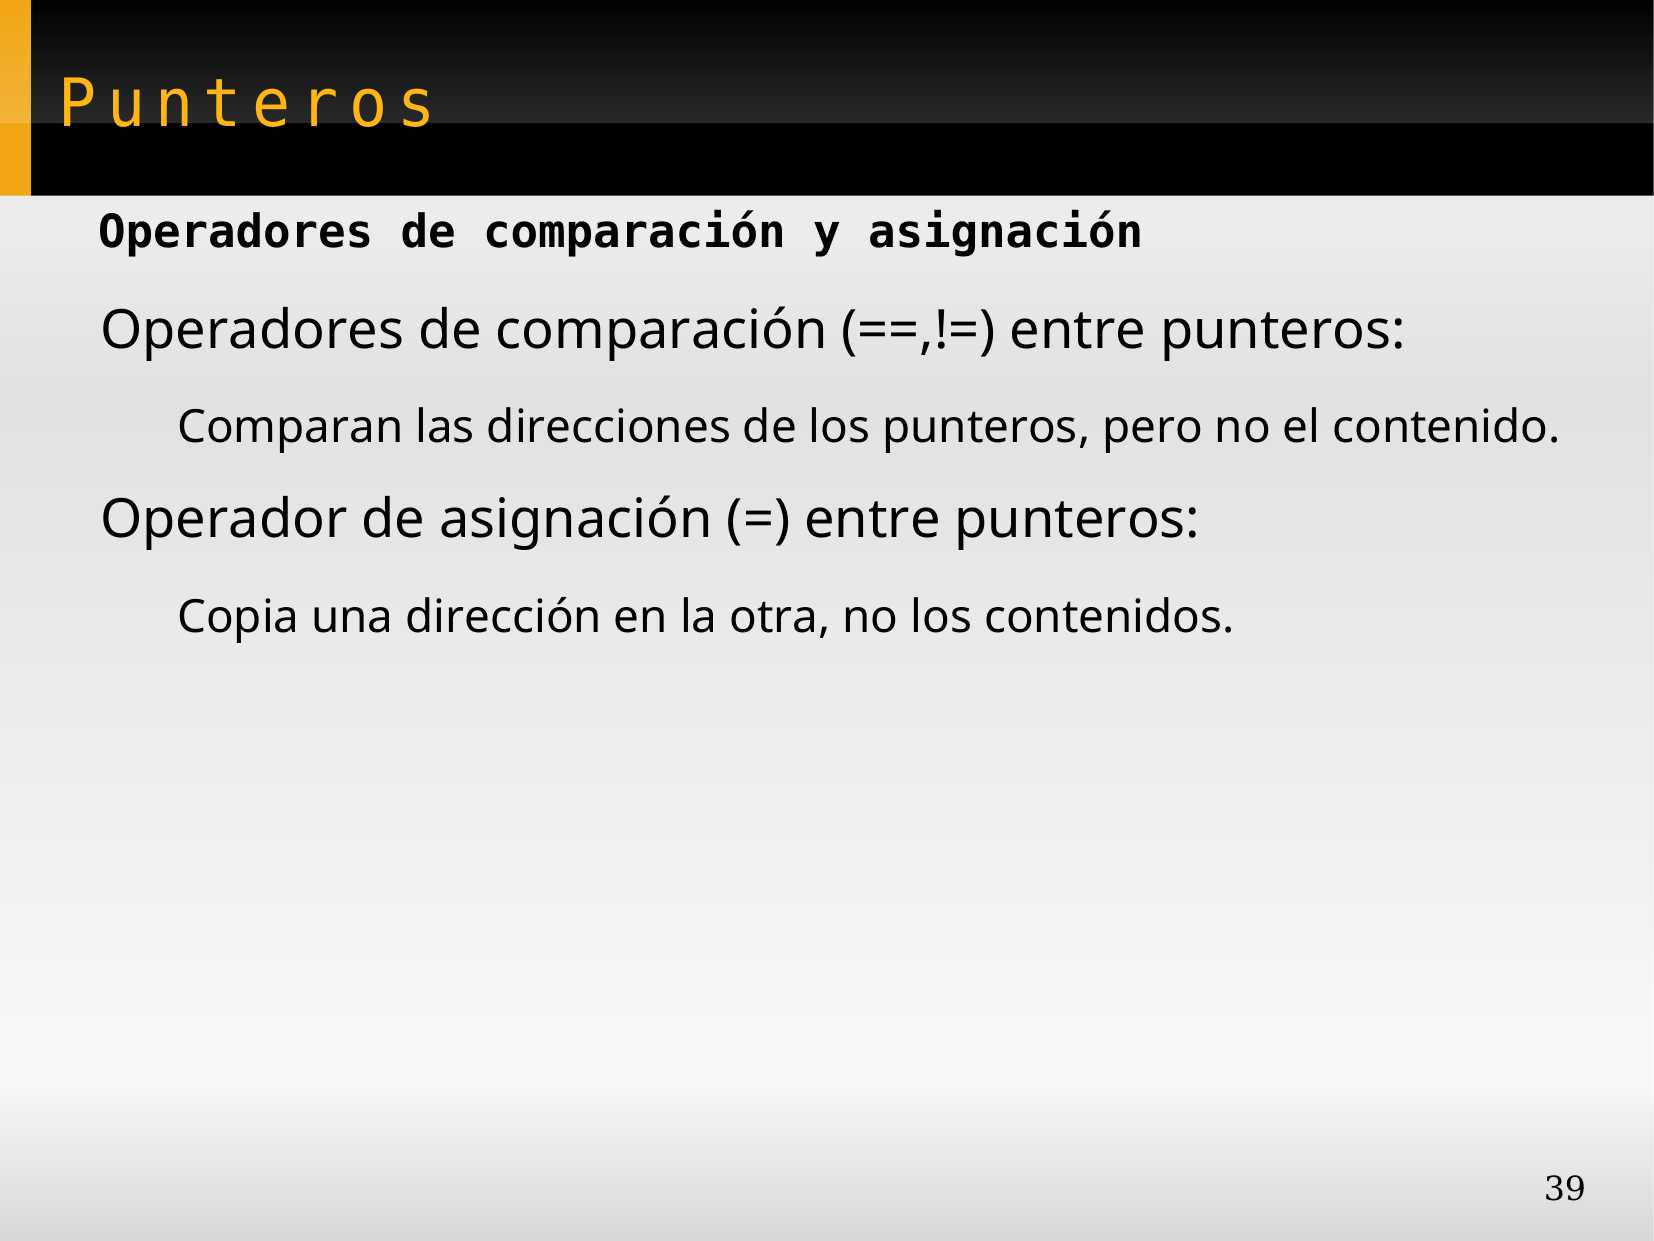

# Punteros
Operadores de comparación y asignación
Operadores de comparación (==,!=) entre punteros:
Comparan las direcciones de los punteros, pero no el contenido.
Operador de asignación (=) entre punteros:
Copia una dirección en la otra, no los contenidos.
39